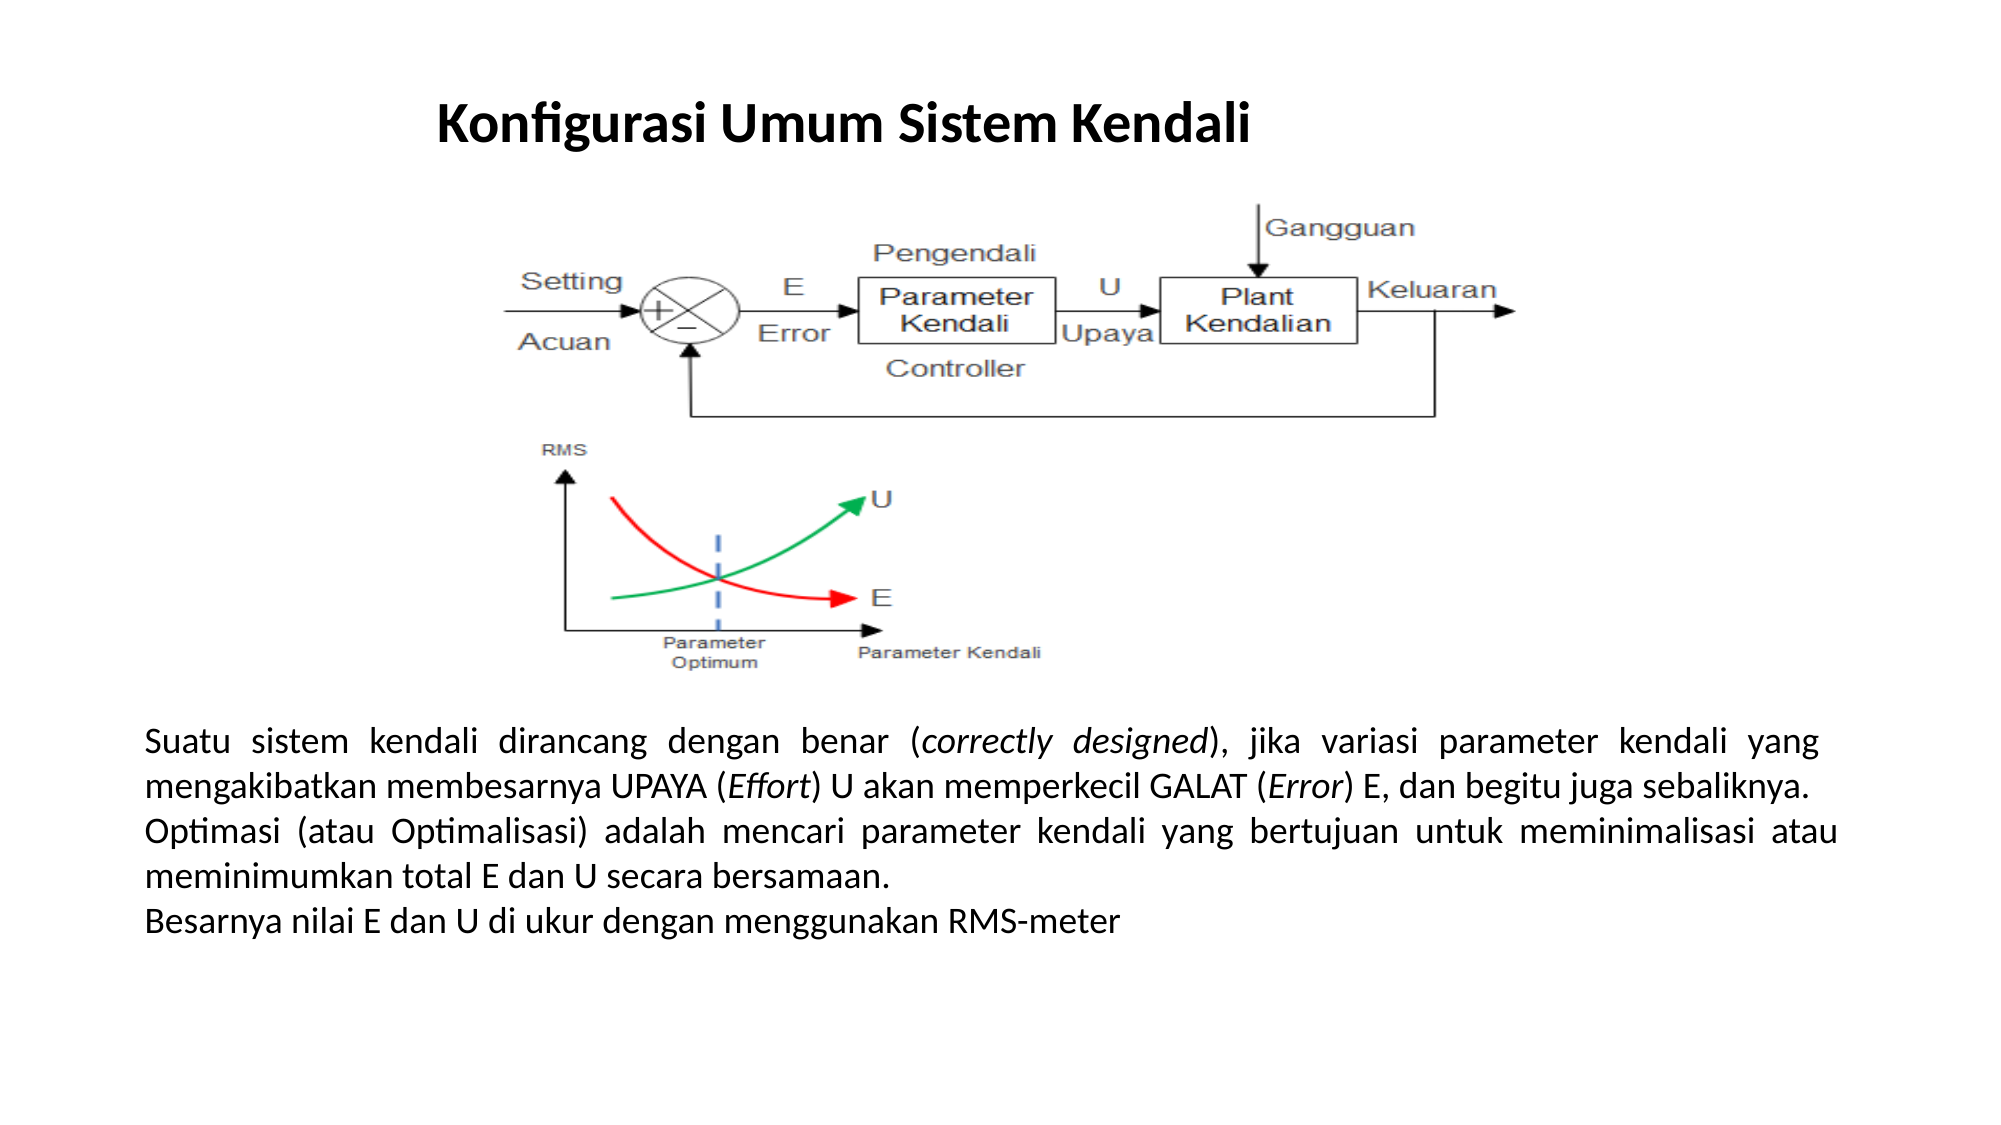

# Konfigurasi Umum Sistem Kendali
Suatu sistem kendali dirancang dengan benar (correctly designed), jika variasi parameter kendali yang mengakibatkan membesarnya UPAYA (Effort) U akan memperkecil GALAT (Error) E, dan begitu juga sebaliknya.
Optimasi (atau Optimalisasi) adalah mencari parameter kendali yang bertujuan untuk meminimalisasi atau meminimumkan total E dan U secara bersamaan.
Besarnya nilai E dan U di ukur dengan menggunakan RMS-meter